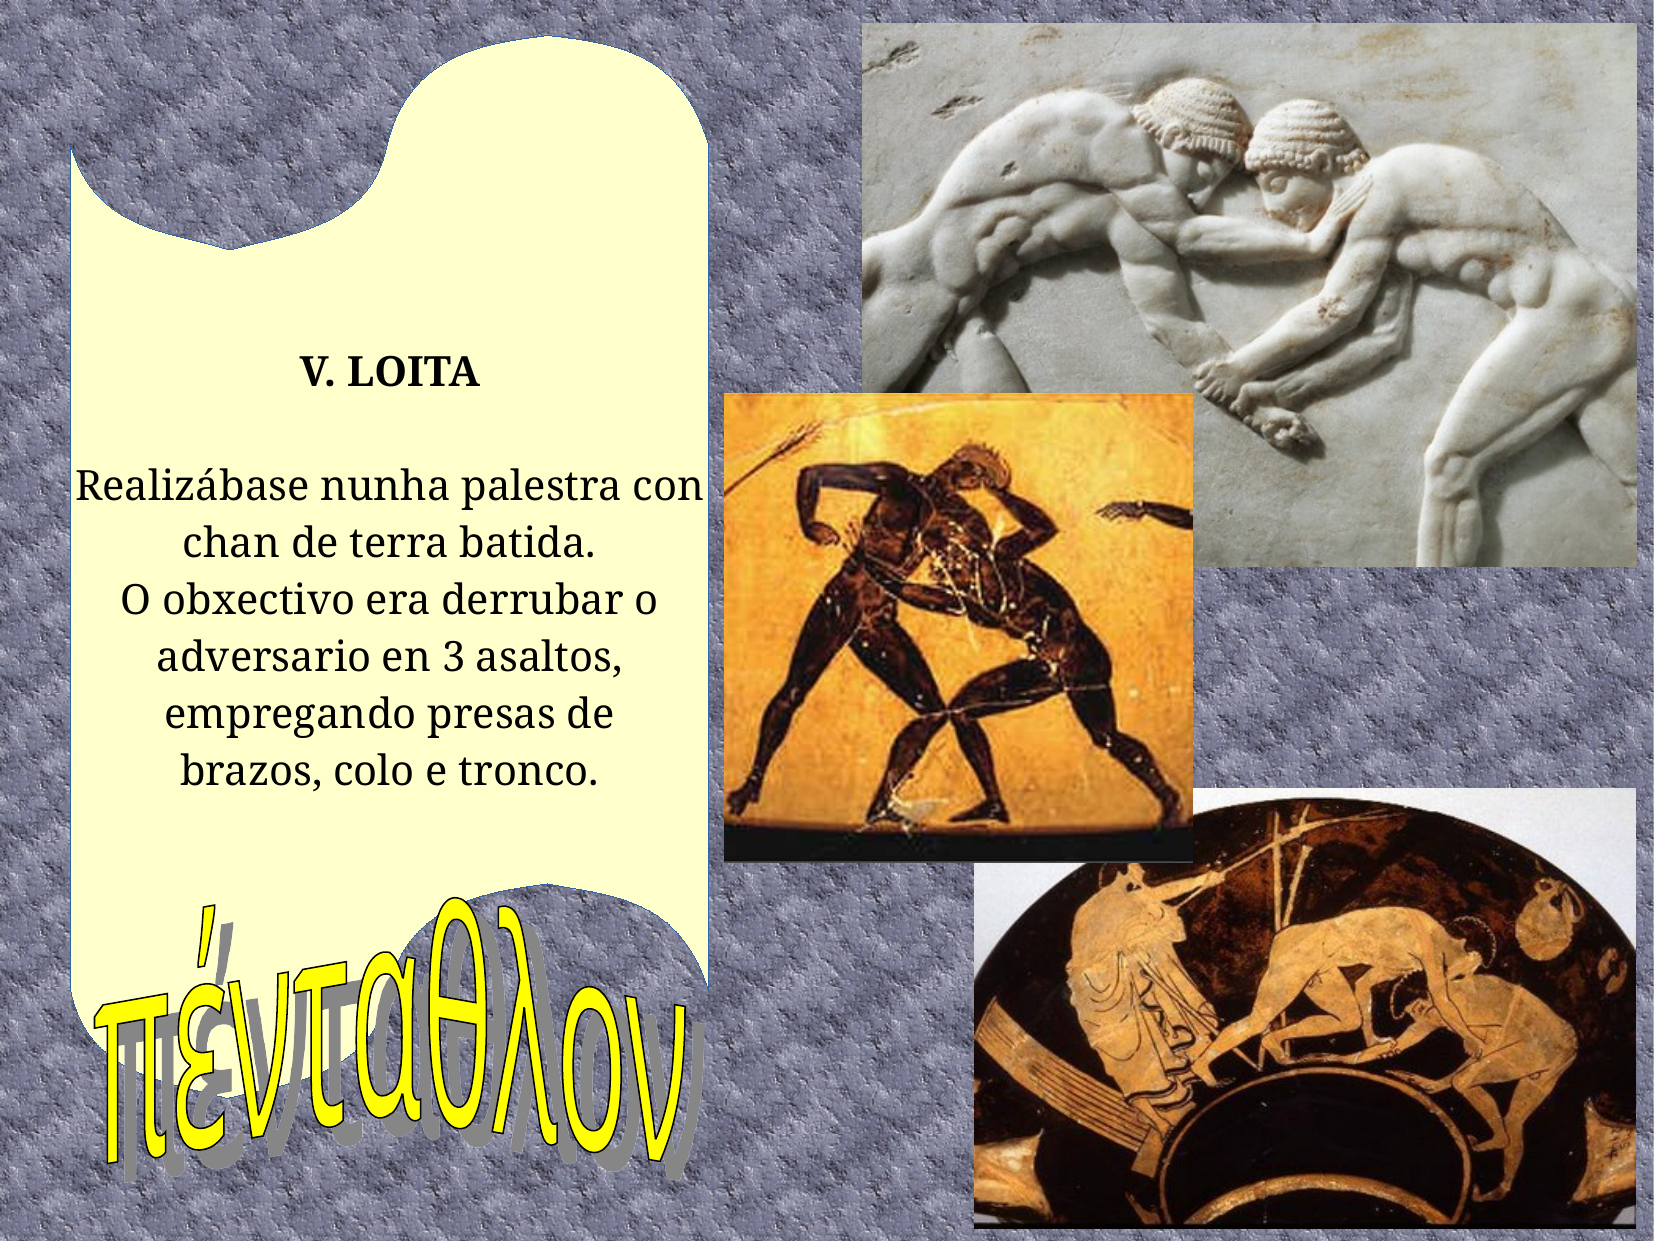

V. LOITA
Realizábase nunha palestra con
chan de terra batida.
O obxectivo era derrubar o
adversario en 3 asaltos,
empregando presas de
brazos, colo e tronco.
πένταθλον